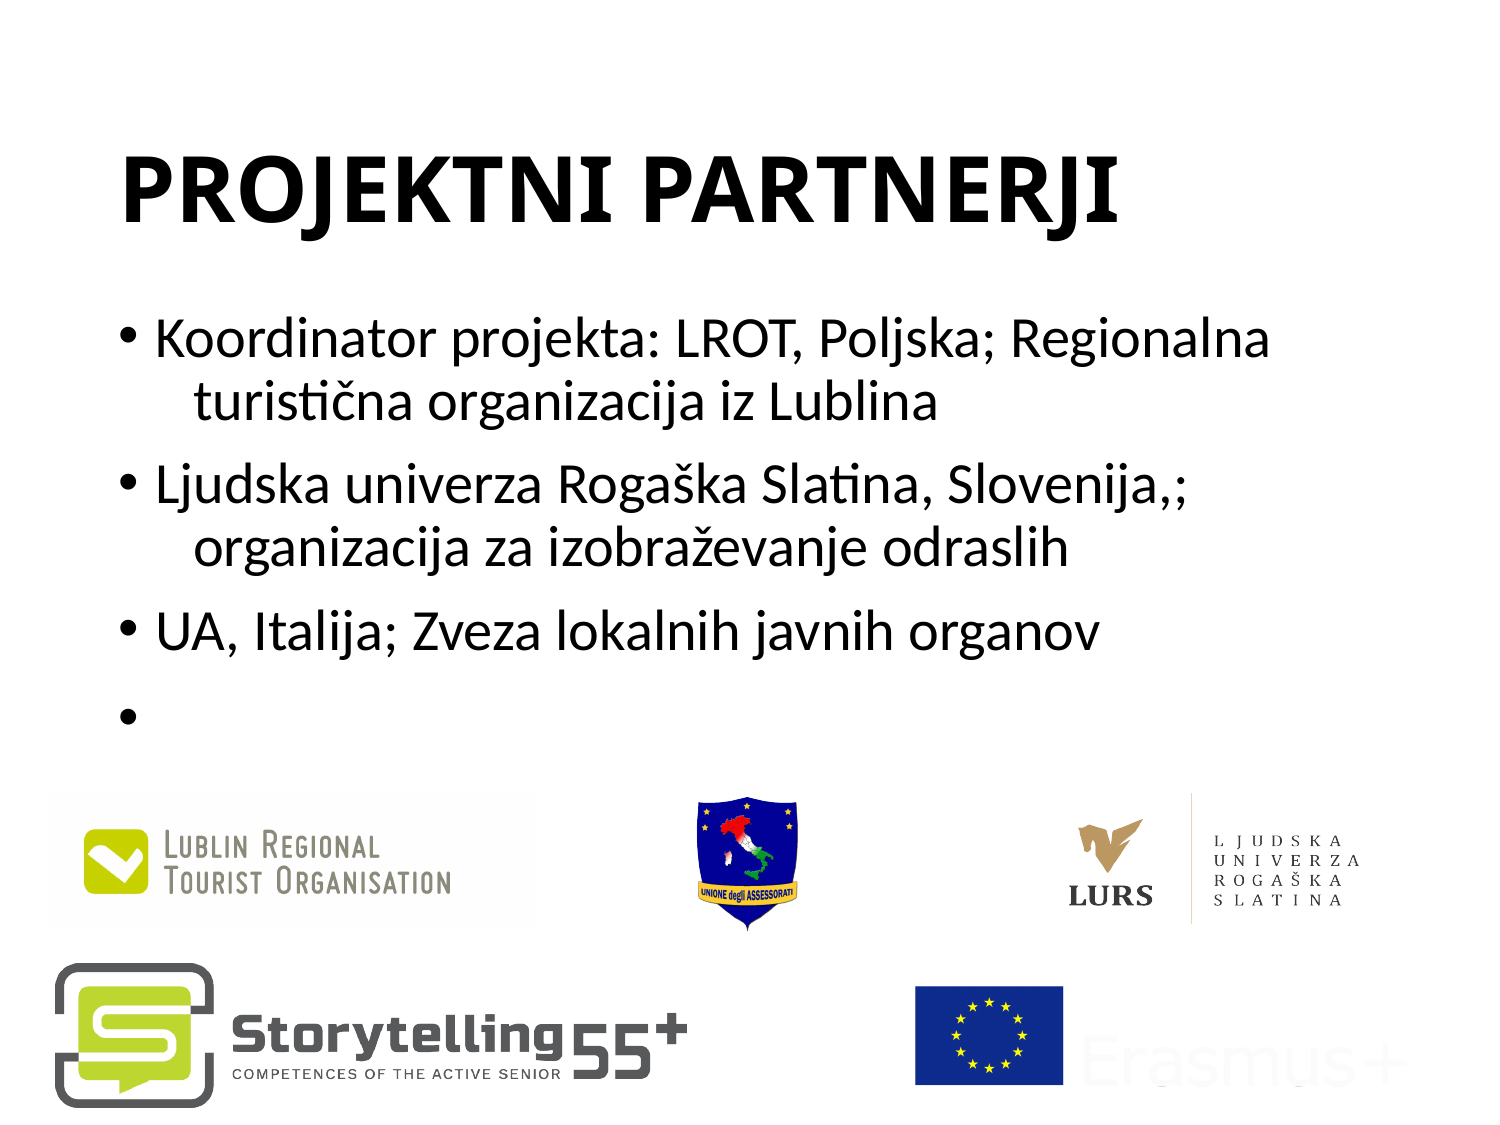

# PROJEKTNI PARTNERJI
Koordinator projekta: LROT, Poljska; Regionalna turistična organizacija iz Lublina
Ljudska univerza Rogaška Slatina, Slovenija,; organizacija za izobraževanje odraslih
UA, Italija; Zveza lokalnih javnih organov